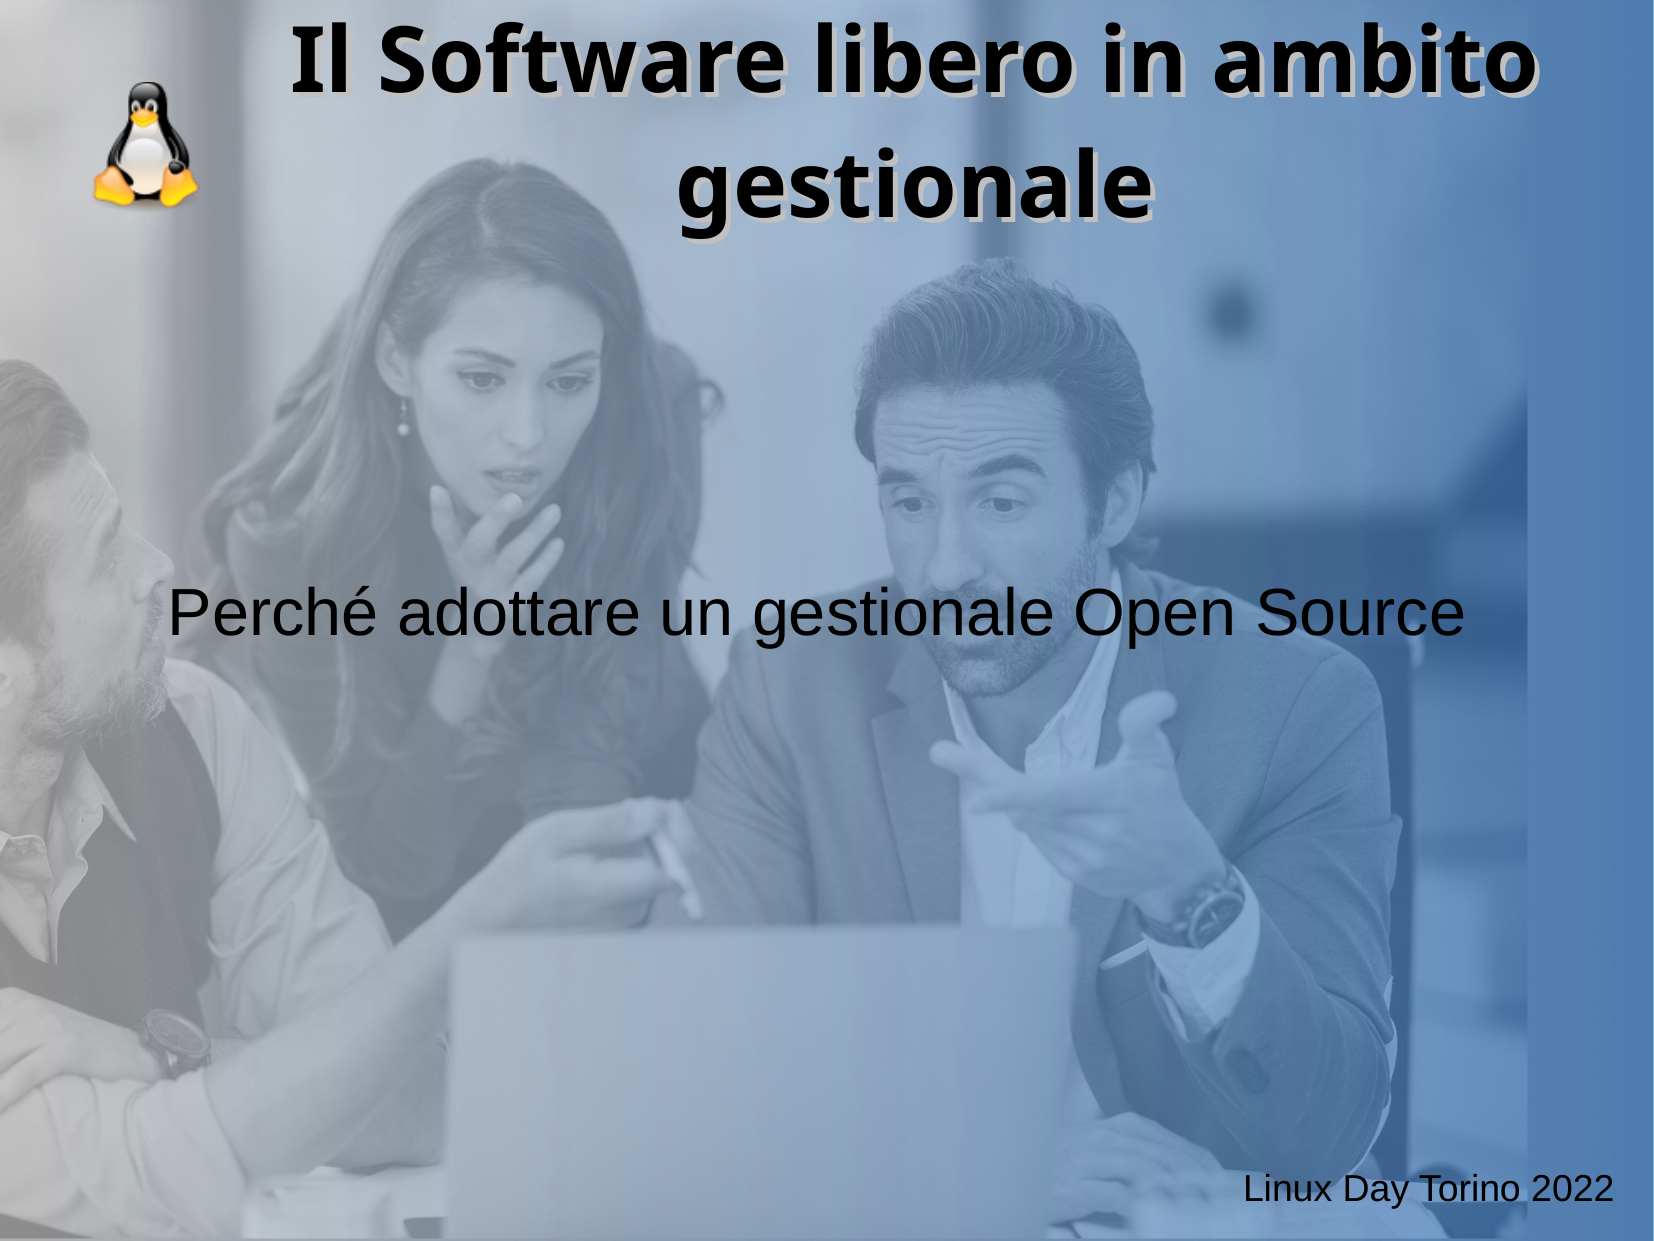

# Il Software libero in ambito gestionale
Perché adottare un gestionale Open Source
Linux Day Torino 2022